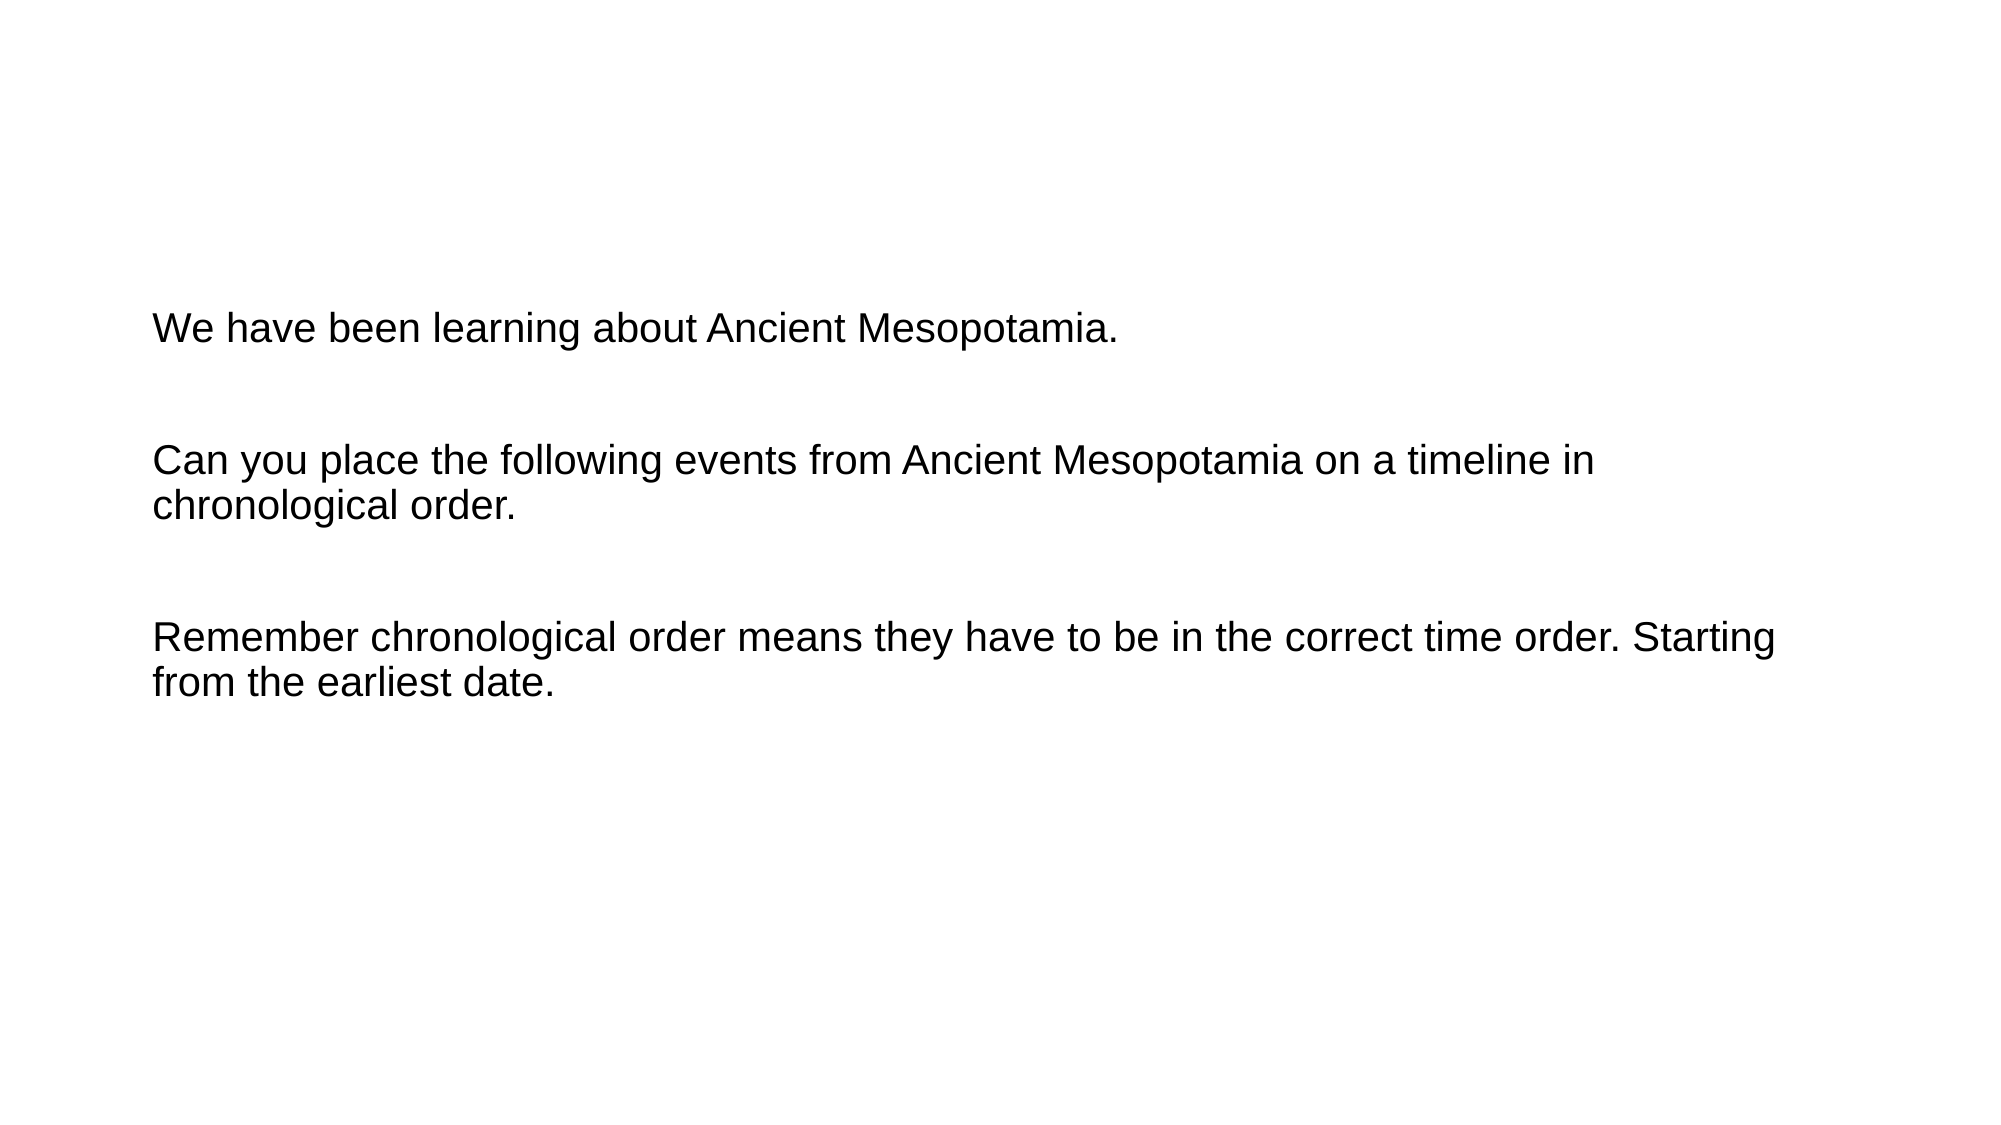

# We have been learning about Ancient Mesopotamia.
Can you place the following events from Ancient Mesopotamia on a timeline in chronological order.
Remember chronological order means they have to be in the correct time order. Starting from the earliest date.